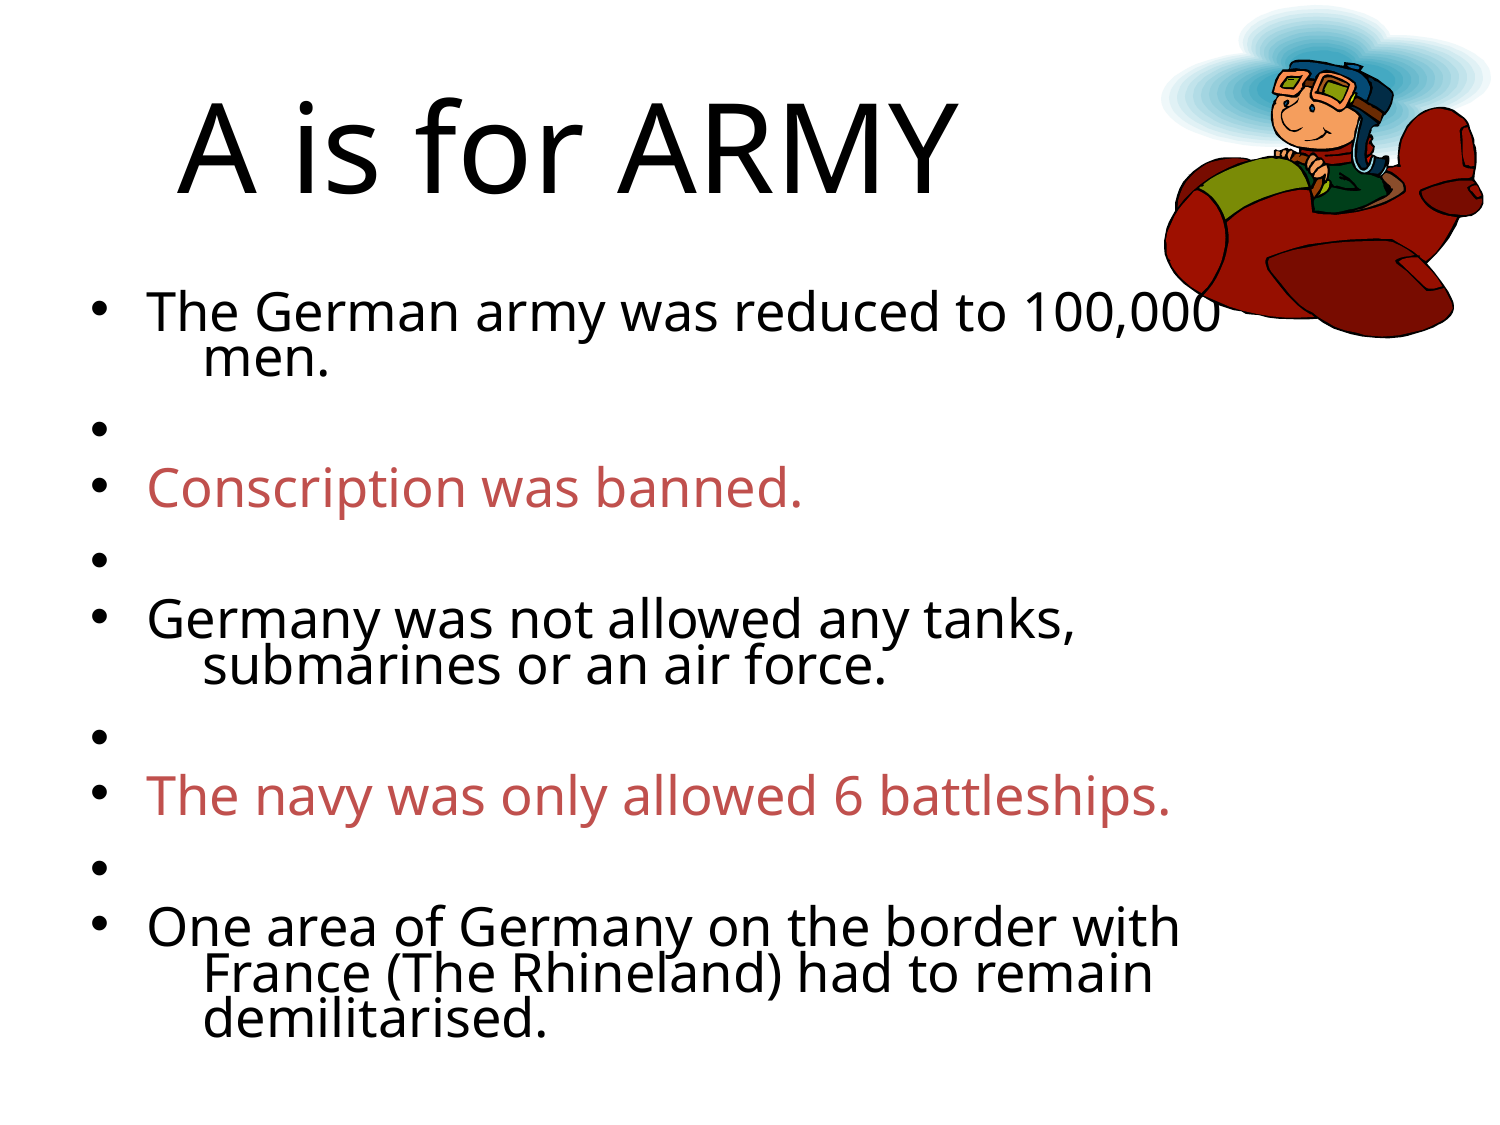

# A is for ARMY
The German army was reduced to 100,000 men.
Conscription was banned.
Germany was not allowed any tanks, submarines or an air force.
The navy was only allowed 6 battleships.
One area of Germany on the border with France (The Rhineland) had to remain demilitarised.